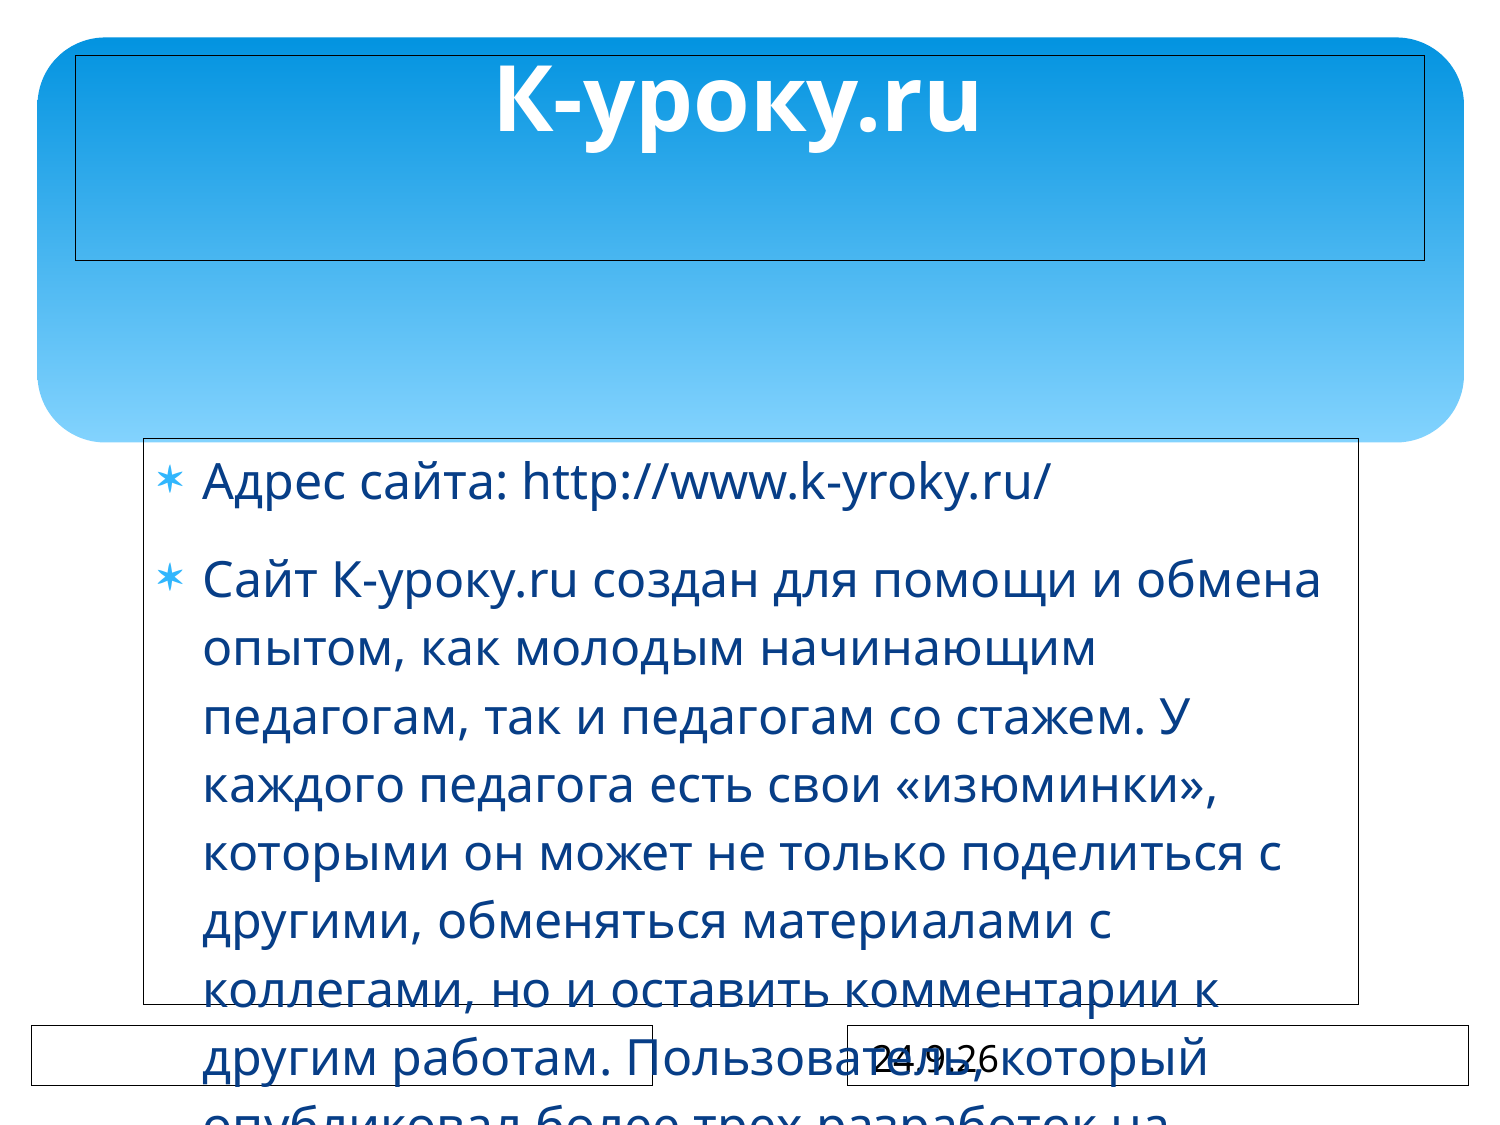

К-уроку.ru
# Адрес сайта: http://www.k-yroky.ru/
Сайт К-уроку.ru создан для помощи и обмена опытом, как молодым начинающим педагогам, так и педагогам со стажем. У каждого педагога есть свои «изюминки», которыми он может не только поделиться с другими, обменяться материалами с коллегами, но и оставить комментарии к другим работам. Пользователь, который опубликовал более трех разработок на портале, может получить Свидетельство о публикации.